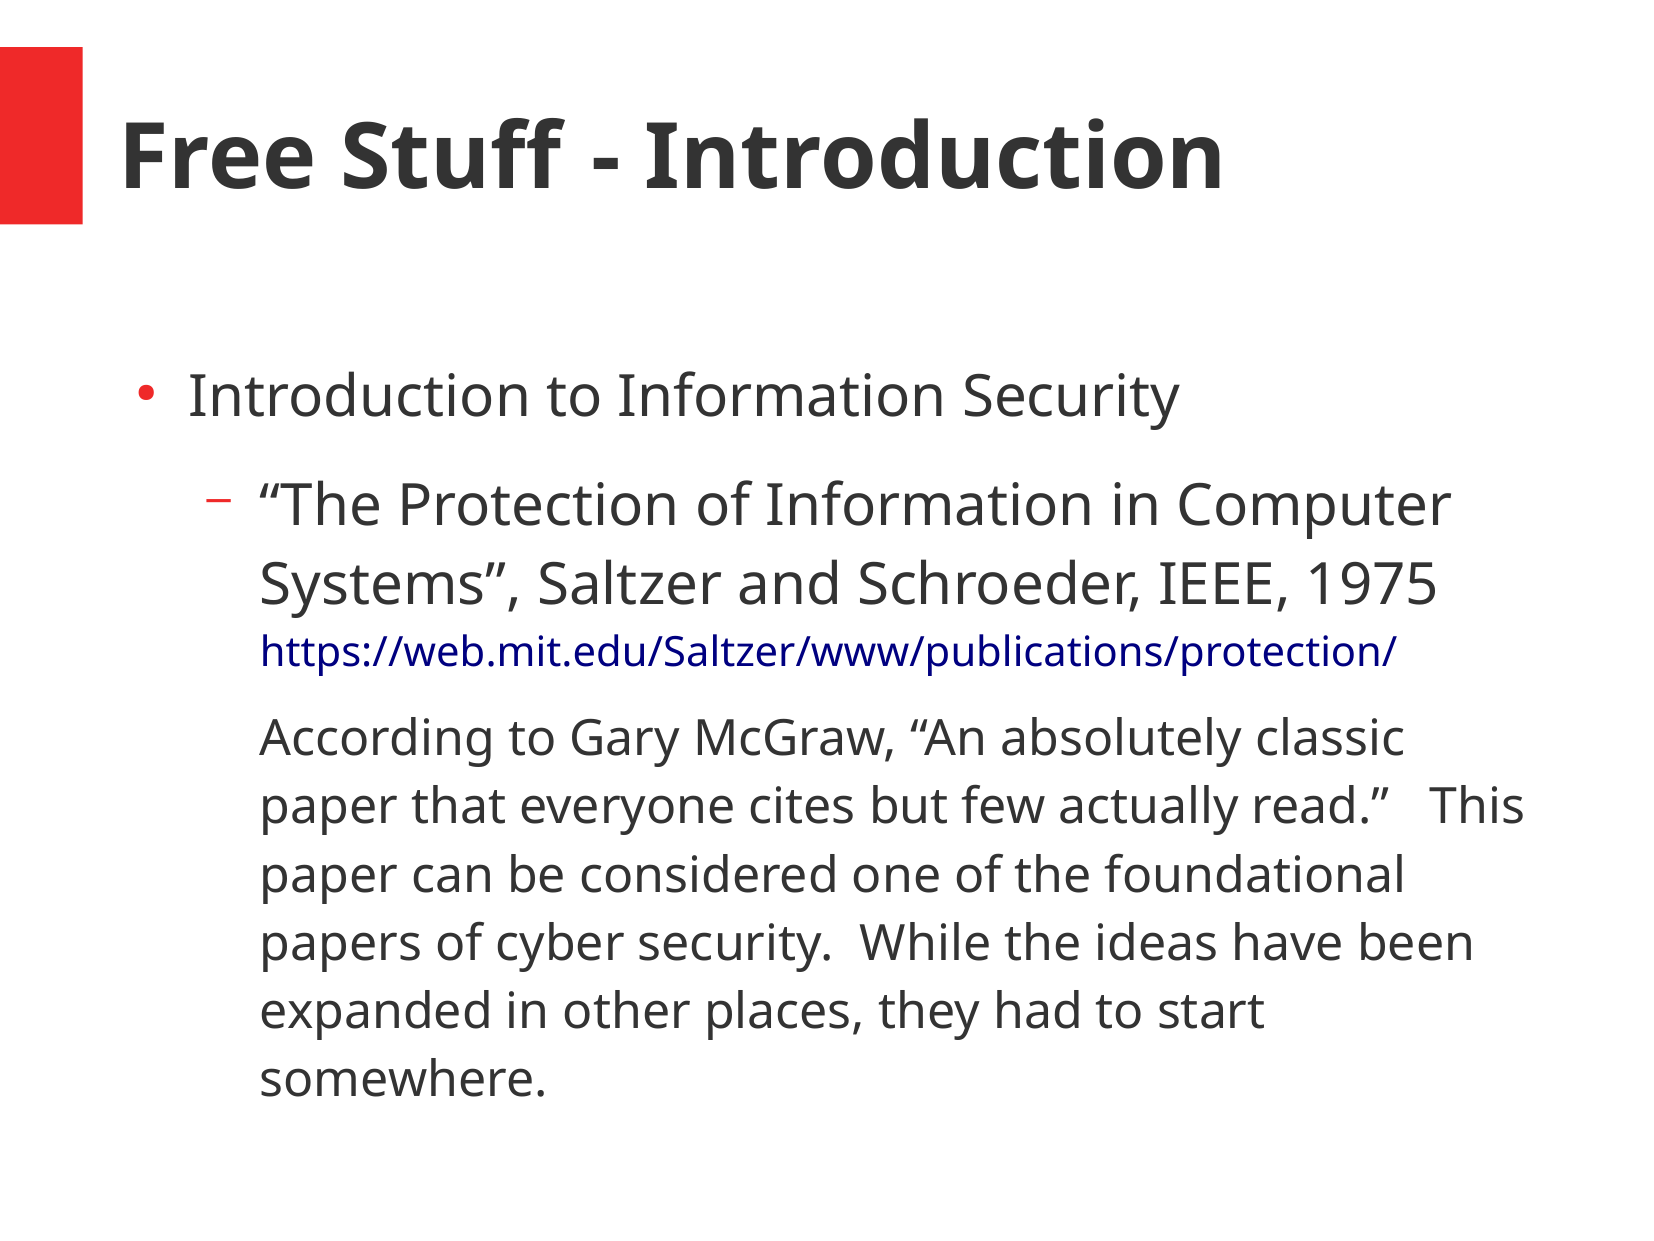

# Free Stuff	 - Introduction
Introduction to Information Security
“The Protection of Information in Computer Systems”, Saltzer and Schroeder, IEEE, 1975 https://web.mit.edu/Saltzer/www/publications/protection/
According to Gary McGraw, “An absolutely classic paper that everyone cites but few actually read.” This paper can be considered one of the foundational papers of cyber security. While the ideas have been expanded in other places, they had to start somewhere.